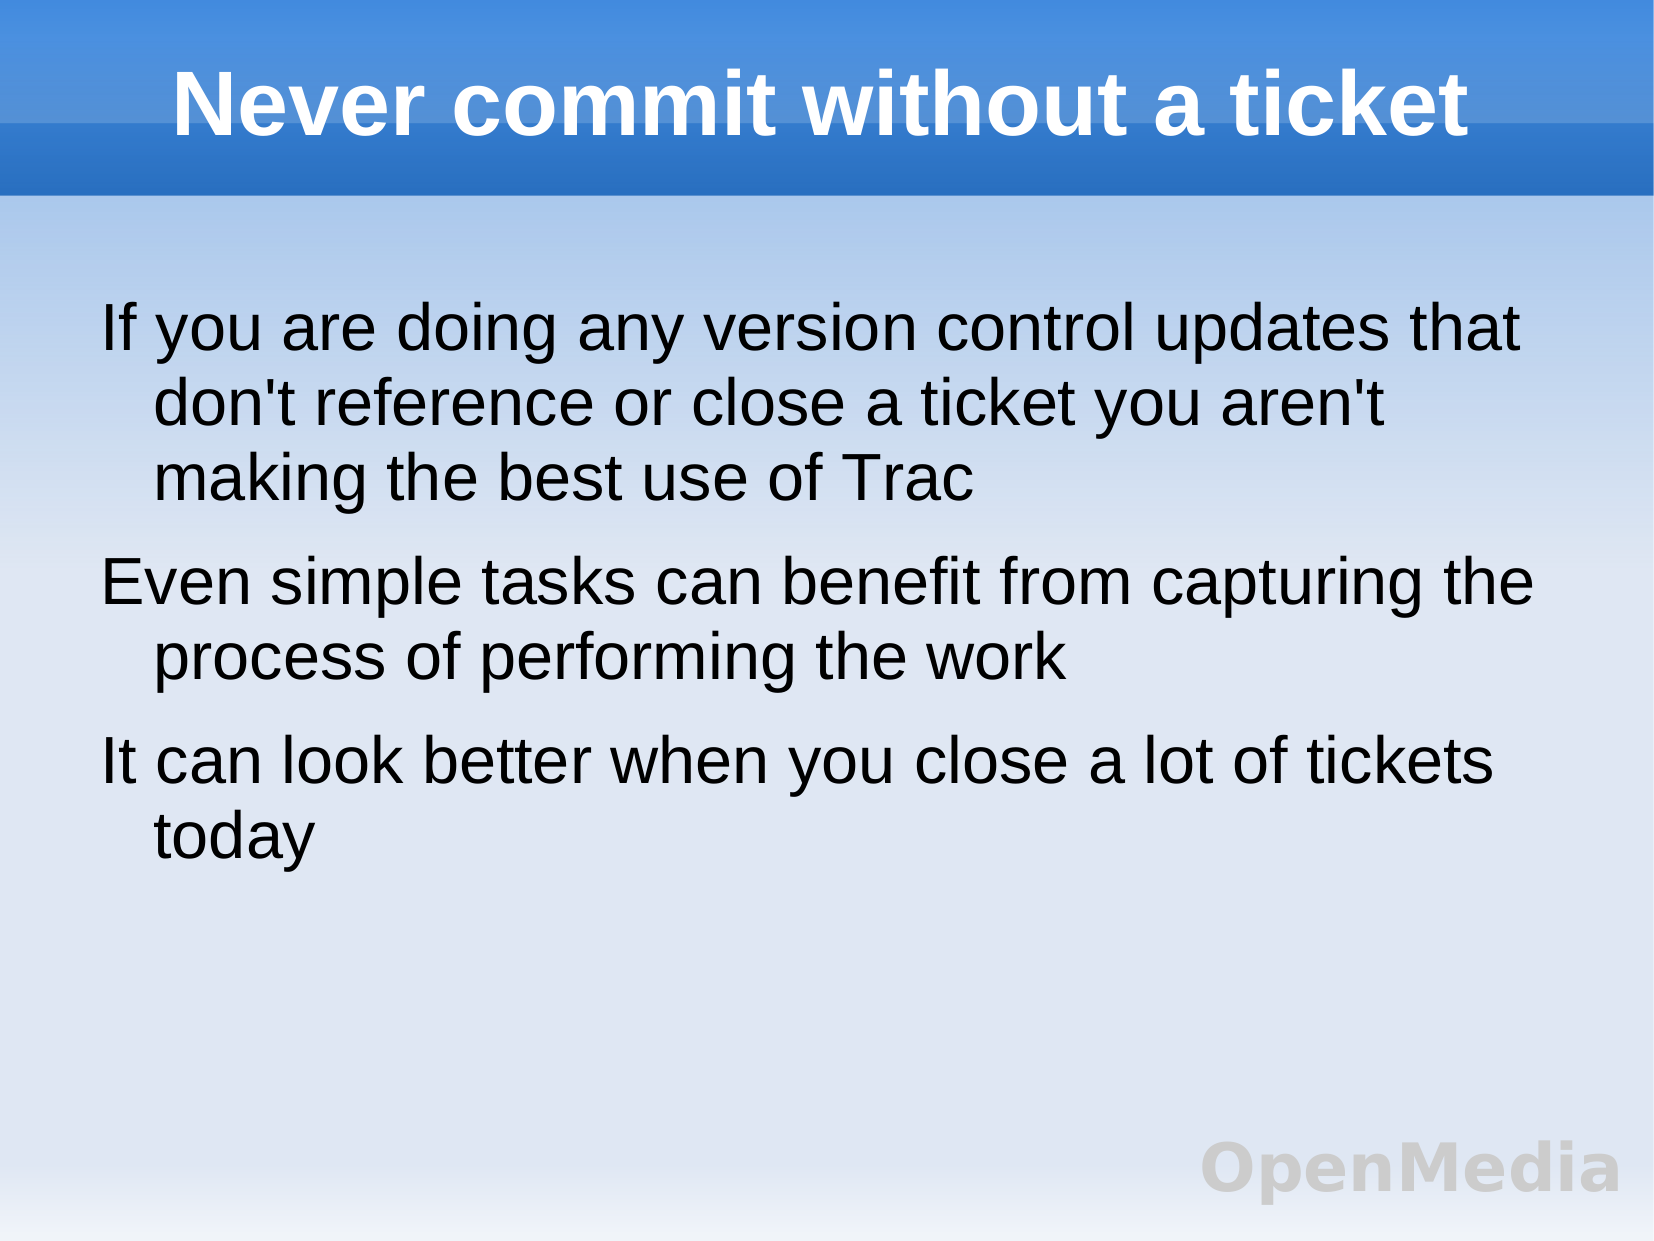

# Never commit without a ticket
If you are doing any version control updates that don't reference or close a ticket you aren't making the best use of Trac
Even simple tasks can benefit from capturing the process of performing the work
It can look better when you close a lot of tickets today
26